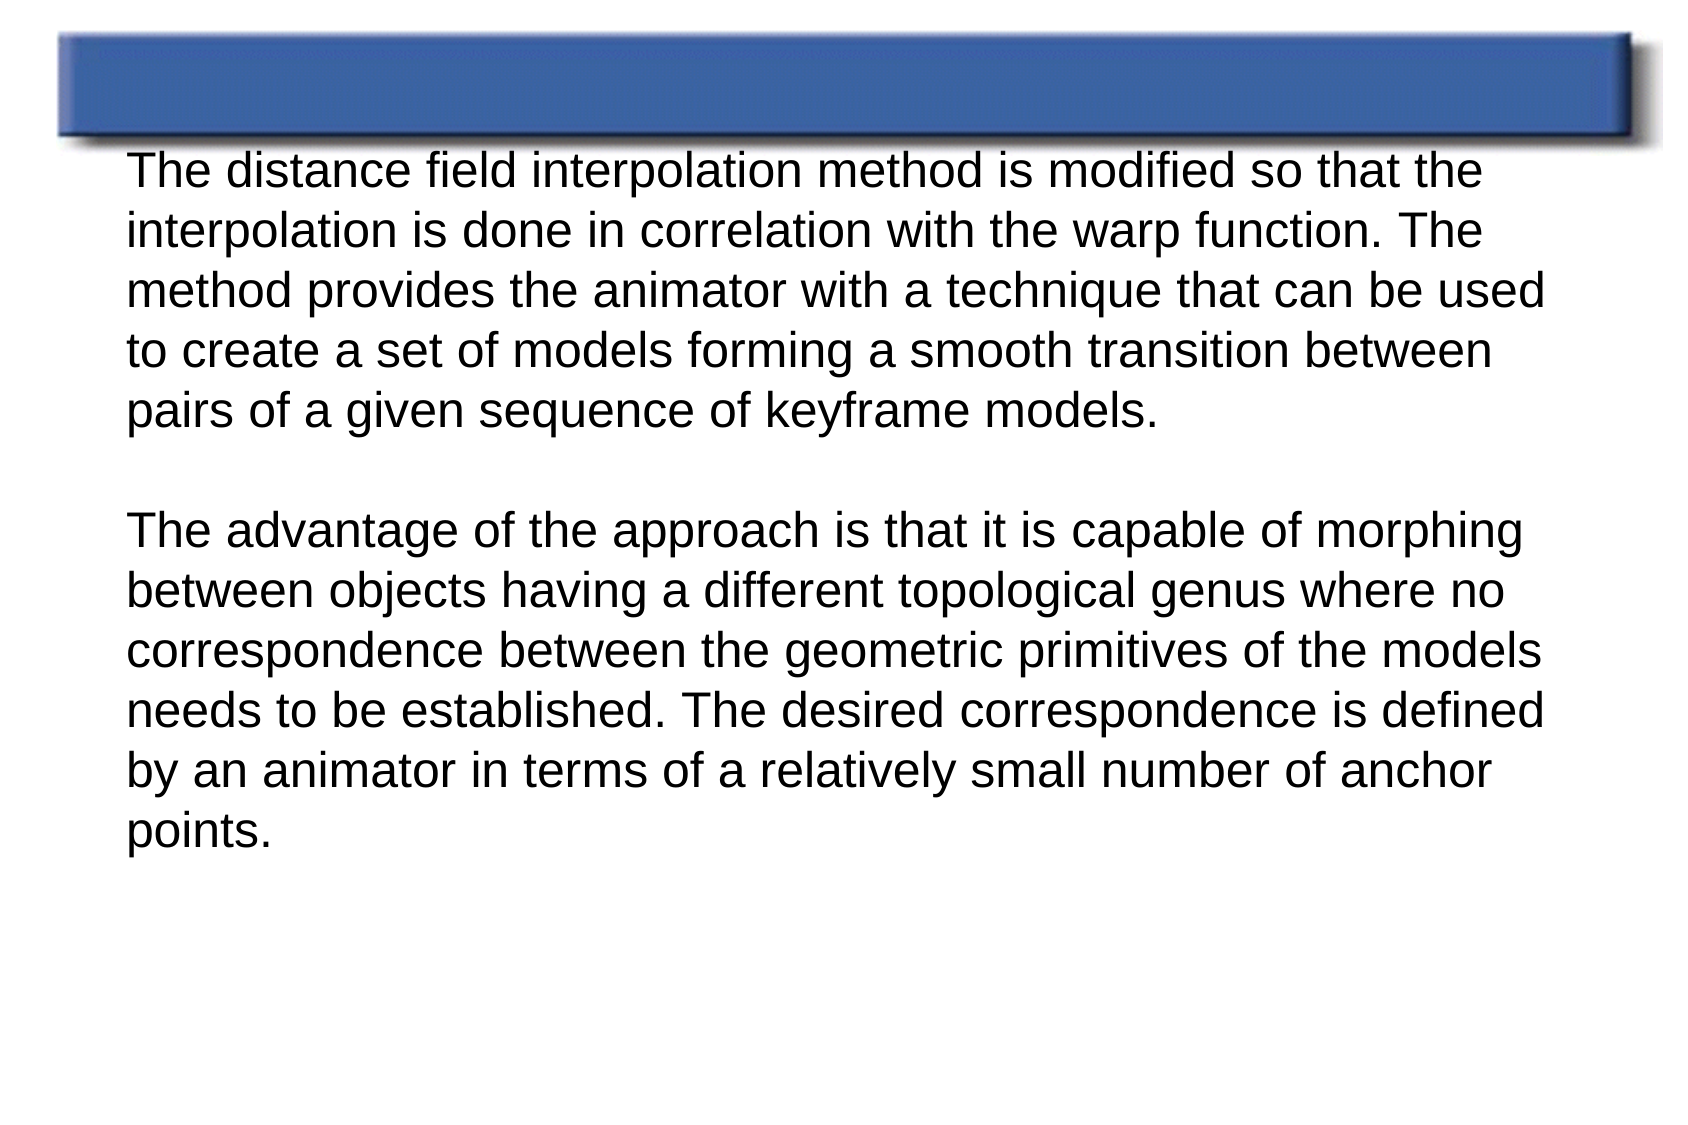

The distance field interpolation method is modified so that the interpolation is done in correlation with the warp function. The method provides the animator with a technique that can be used to create a set of models forming a smooth transition between pairs of a given sequence of keyframe models.
The advantage of the approach is that it is capable of morphing between objects having a different topological genus where no correspondence between the geometric primitives of the models needs to be established. The desired correspondence is defined by an animator in terms of a relatively small number of anchor
points.